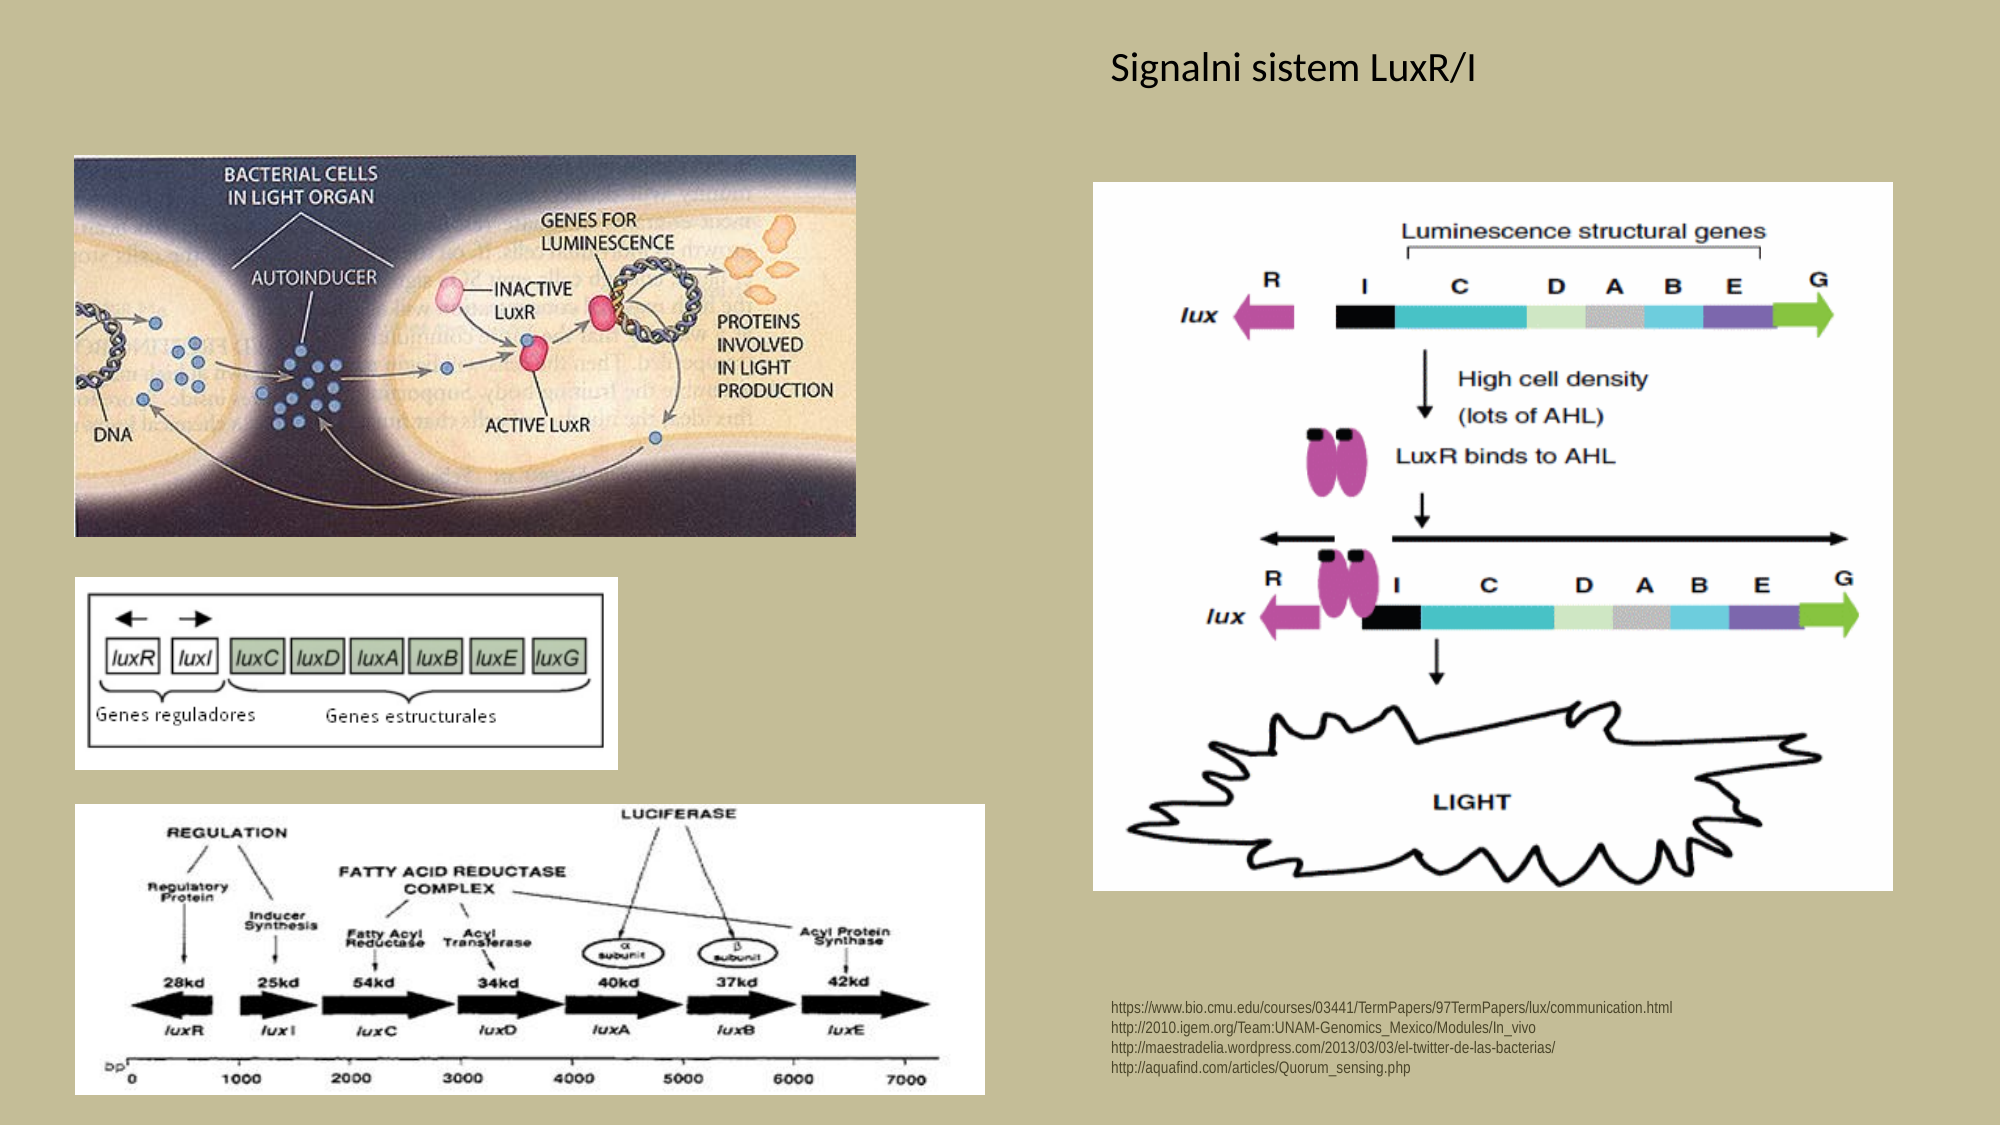

Signalni sistem LuxR/I
https://www.bio.cmu.edu/courses/03441/TermPapers/97TermPapers/lux/communication.html
http://2010.igem.org/Team:UNAM-Genomics_Mexico/Modules/In_vivo
http://maestradelia.wordpress.com/2013/03/03/el-twitter-de-las-bacterias/
http://aquafind.com/articles/Quorum_sensing.php